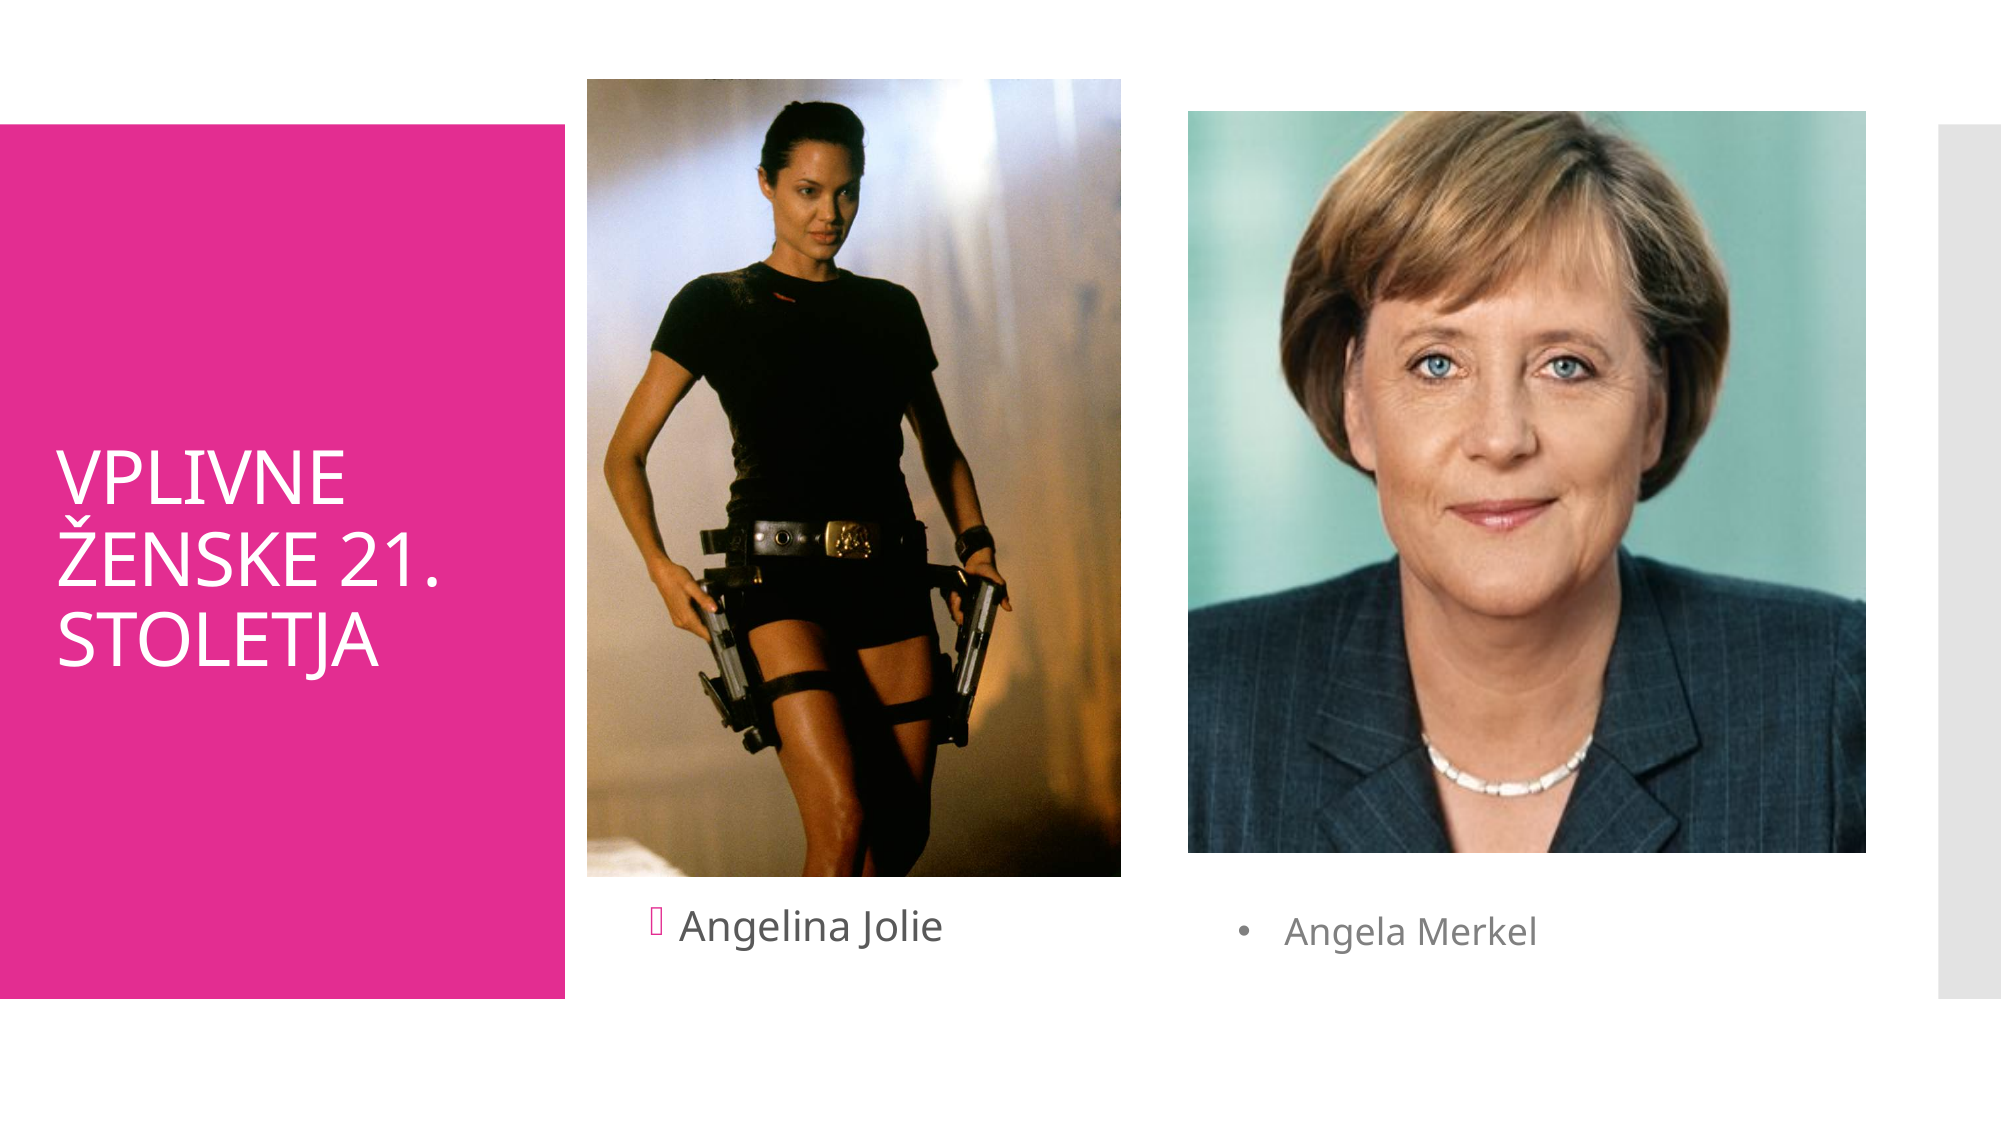

# VPLIVNE ŽENSKE 21. STOLETJA
Angelina Jolie
Angela Merkel